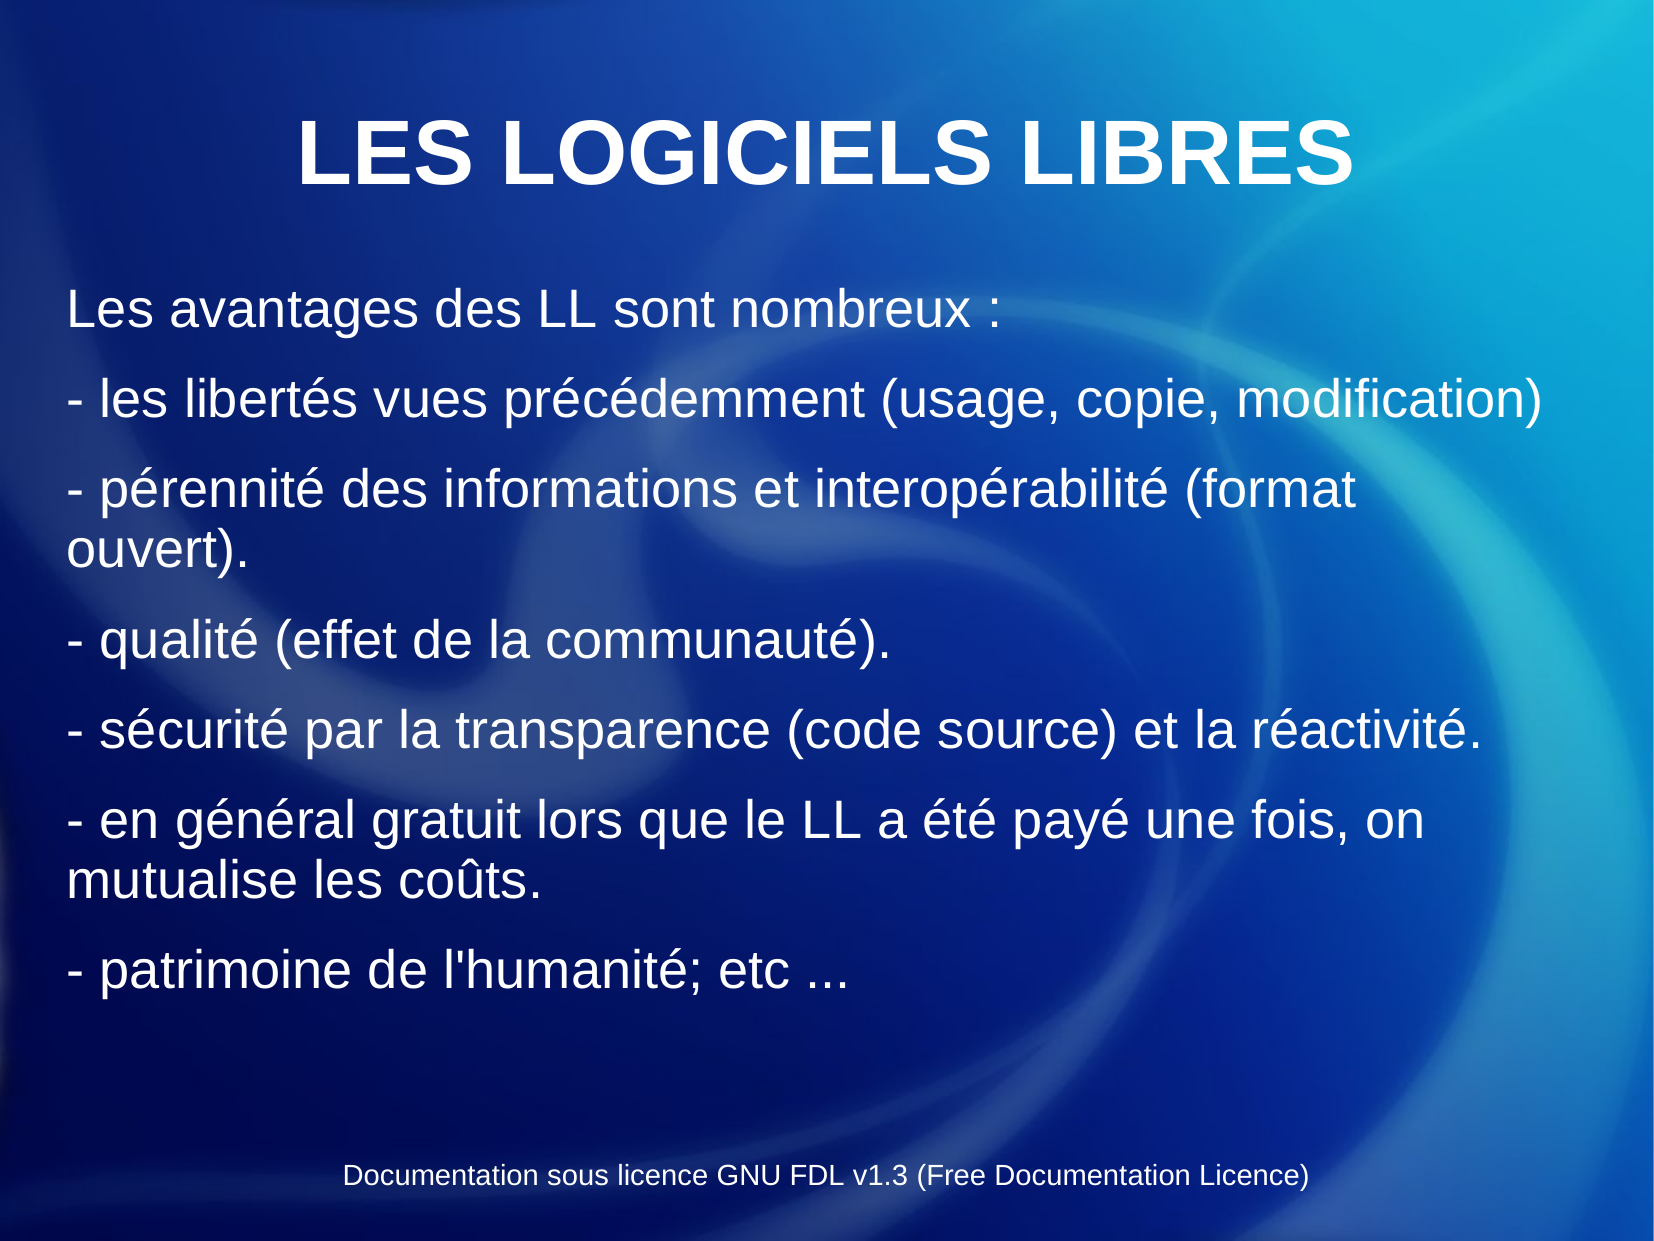

# LES LOGICIELS LIBRES
Les avantages des LL sont nombreux :
- les libertés vues précédemment (usage, copie, modification)
- pérennité des informations et interopérabilité (format ouvert).
- qualité (effet de la communauté).
- sécurité par la transparence (code source) et la réactivité.
- en général gratuit lors que le LL a été payé une fois, on mutualise les coûts.
- patrimoine de l'humanité; etc ...
Documentation sous licence GNU FDL v1.3 (Free Documentation Licence)